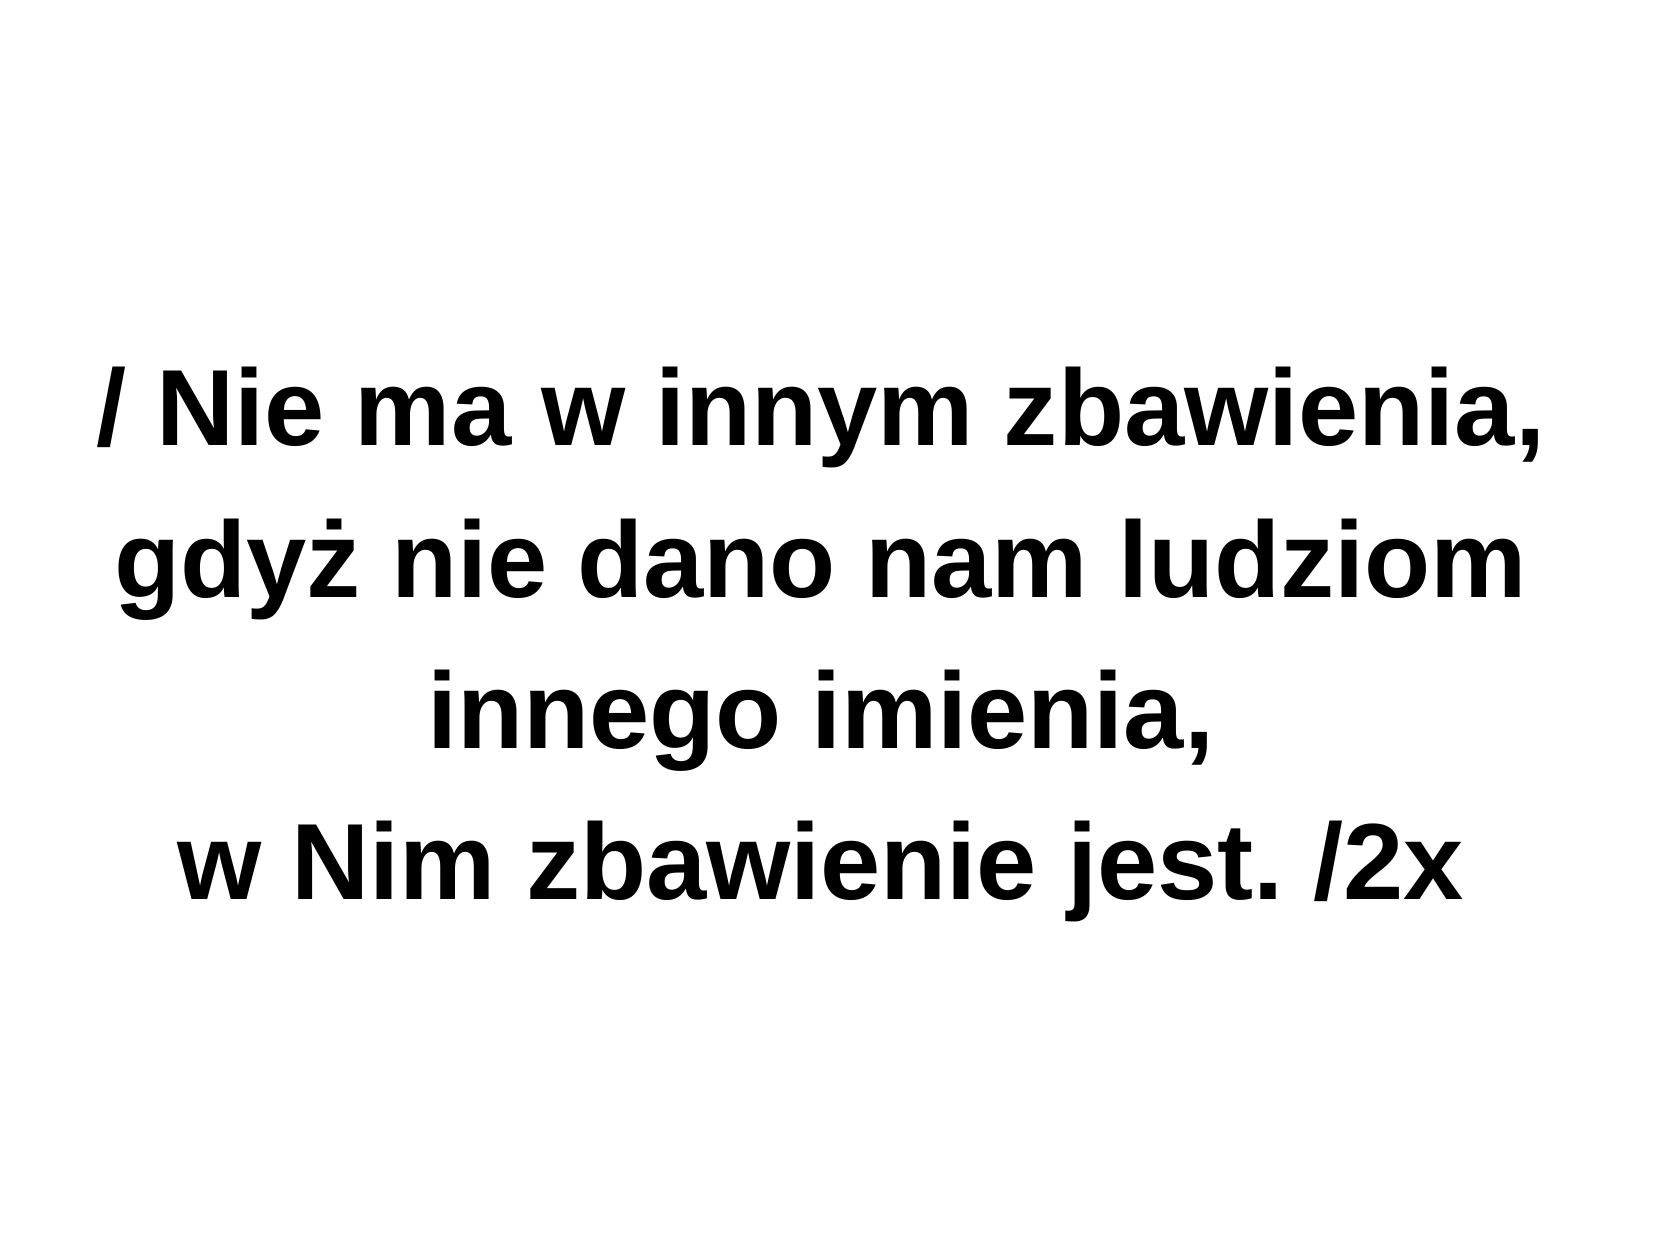

# / Nie ma w innym zbawienia,
gdyż nie dano nam ludziom
innego imienia,
w Nim zbawienie jest. /2x